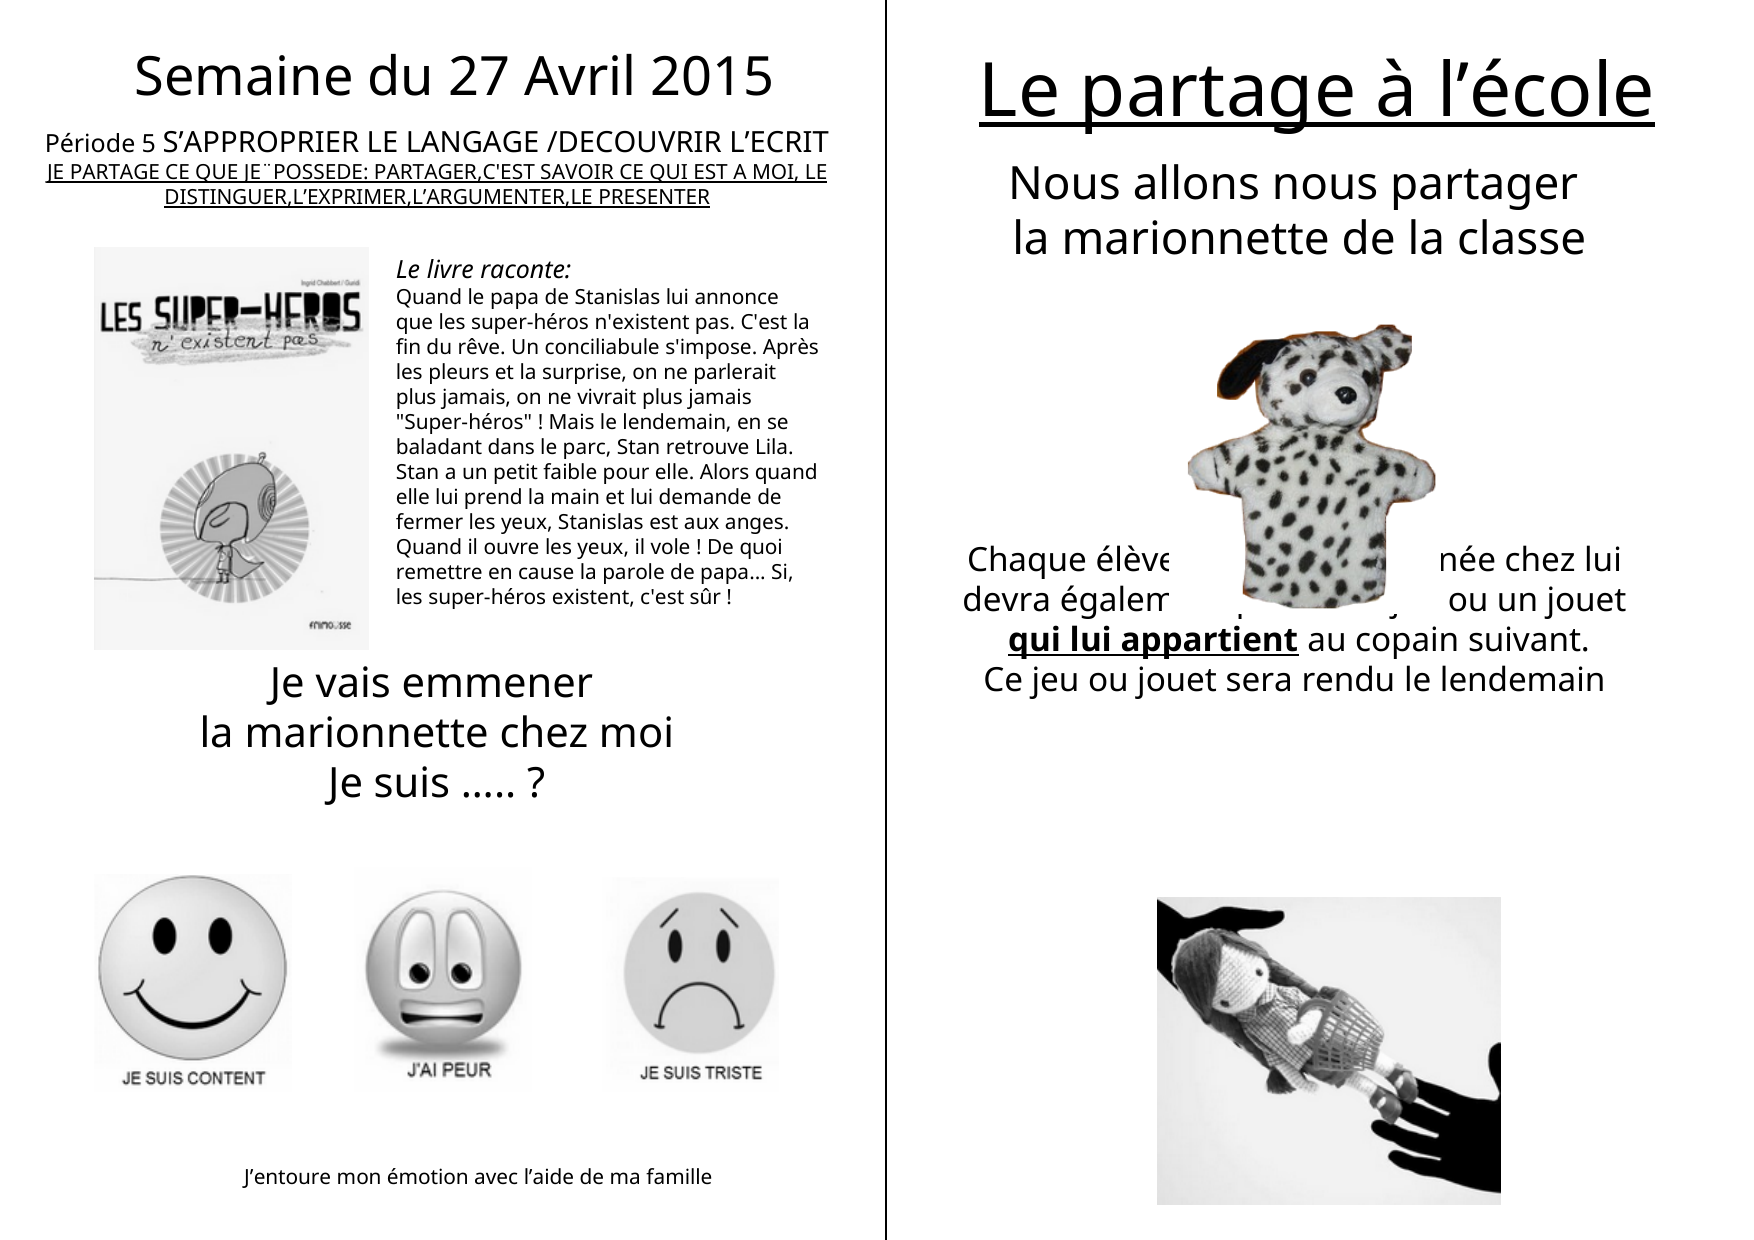

Semaine du 27 Avril 2015
Le partage à l’école
Période 5 S’APPROPRIER LE LANGAGE /DECOUVRIR L’ECRIT
JE PARTAGE CE QUE JE¨POSSEDE: PARTAGER,C'EST SAVOIR CE QUI EST A MOI, LE DISTINGUER,L’EXPRIMER,L’ARGUMENTER,LE PRESENTER
Nous allons nous partager
la marionnette de la classe
Chaque élève qui l’aura emmenée chez lui
devra également prêter un jeu ou un jouet
qui lui appartient au copain suivant.
Ce jeu ou jouet sera rendu le lendemain
Le livre raconte:
Quand le papa de Stanislas lui annonce que les super-héros n'existent pas. C'est la fin du rêve. Un conciliabule s'impose. Après les pleurs et la surprise, on ne parlerait plus jamais, on ne vivrait plus jamais "Super-héros" ! Mais le lendemain, en se baladant dans le parc, Stan retrouve Lila. Stan a un petit faible pour elle. Alors quand elle lui prend la main et lui demande de fermer les yeux, Stanislas est aux anges. Quand il ouvre les yeux, il vole ! De quoi remettre en cause la parole de papa... Si, les super-héros existent, c'est sûr !
Je vais emmener
la marionnette chez moi
Je suis ….. ?
J’entoure mon émotion avec l’aide de ma famille